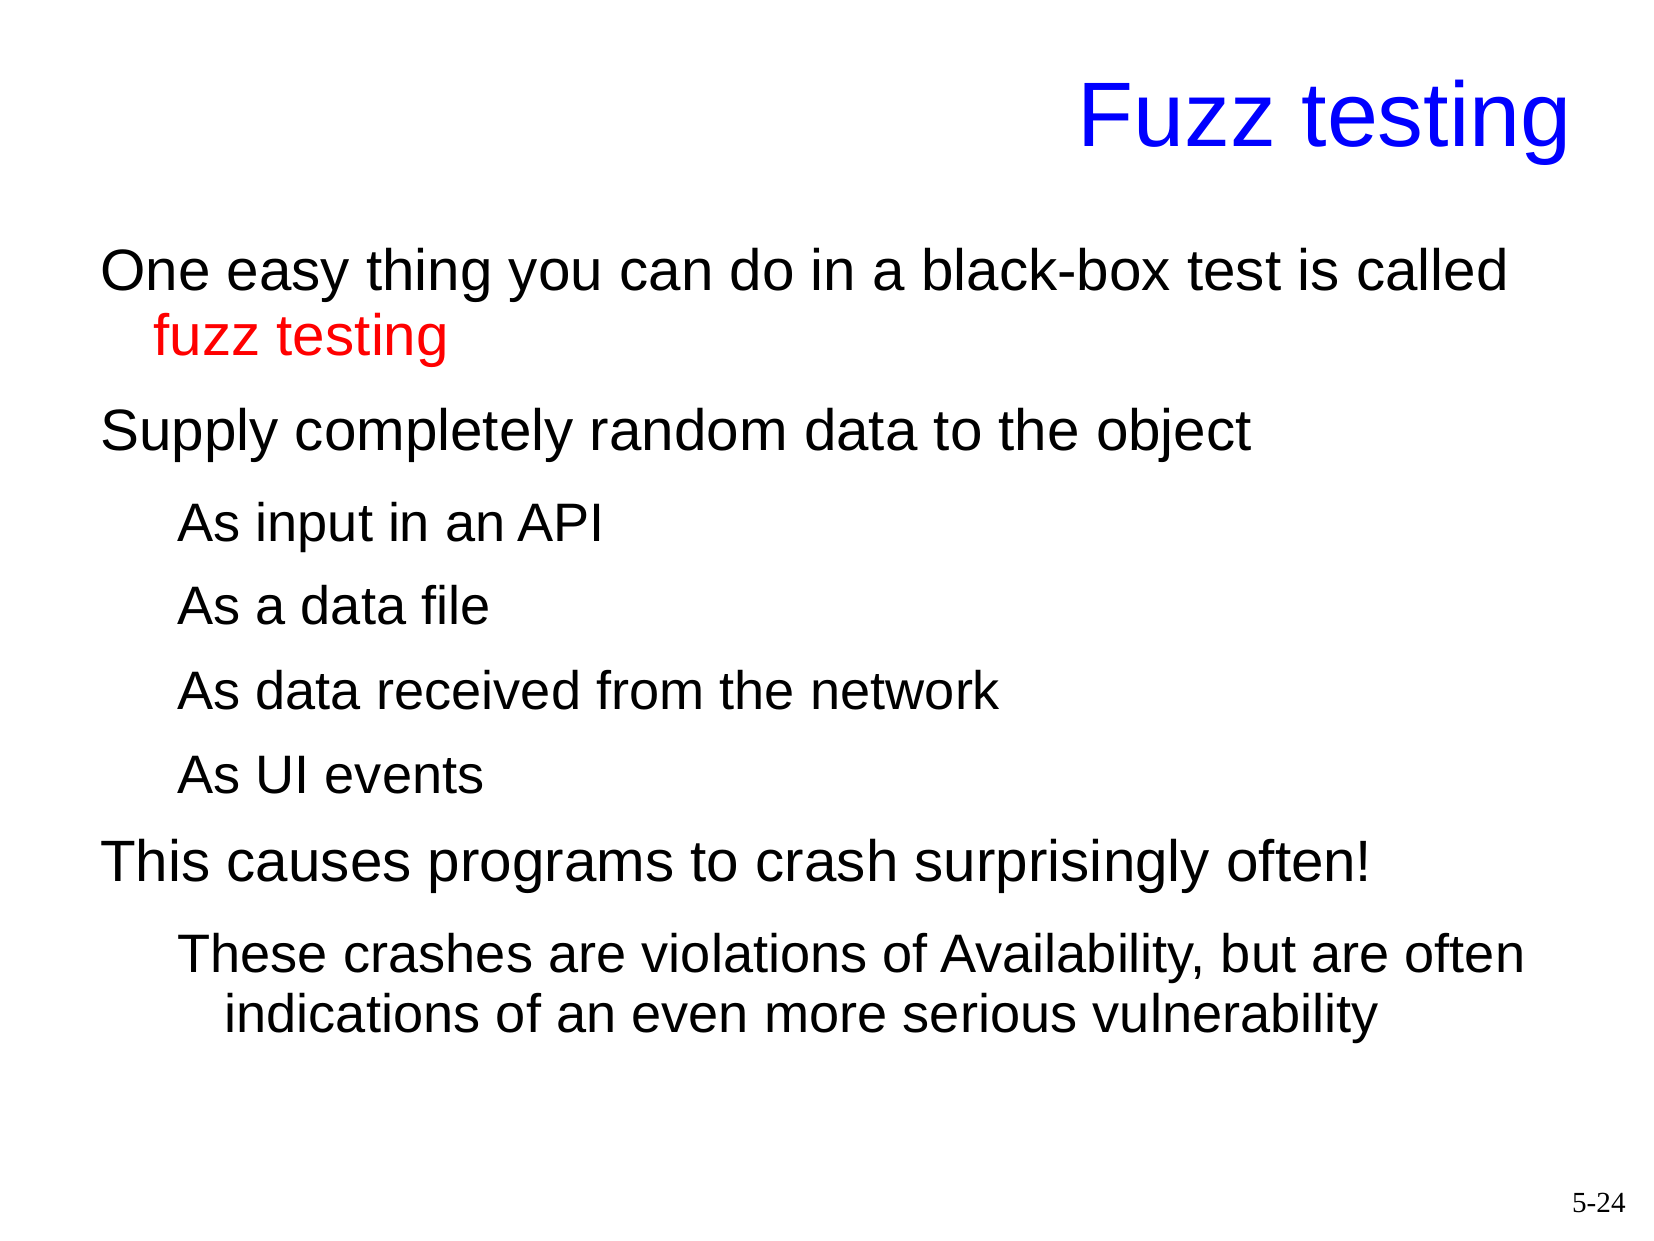

# Fuzz testing
One easy thing you can do in a black-box test is called fuzz testing
Supply completely random data to the object
As input in an API
As a data file
As data received from the network
As UI events
This causes programs to crash surprisingly often!
These crashes are violations of Availability, but are often indications of an even more serious vulnerability